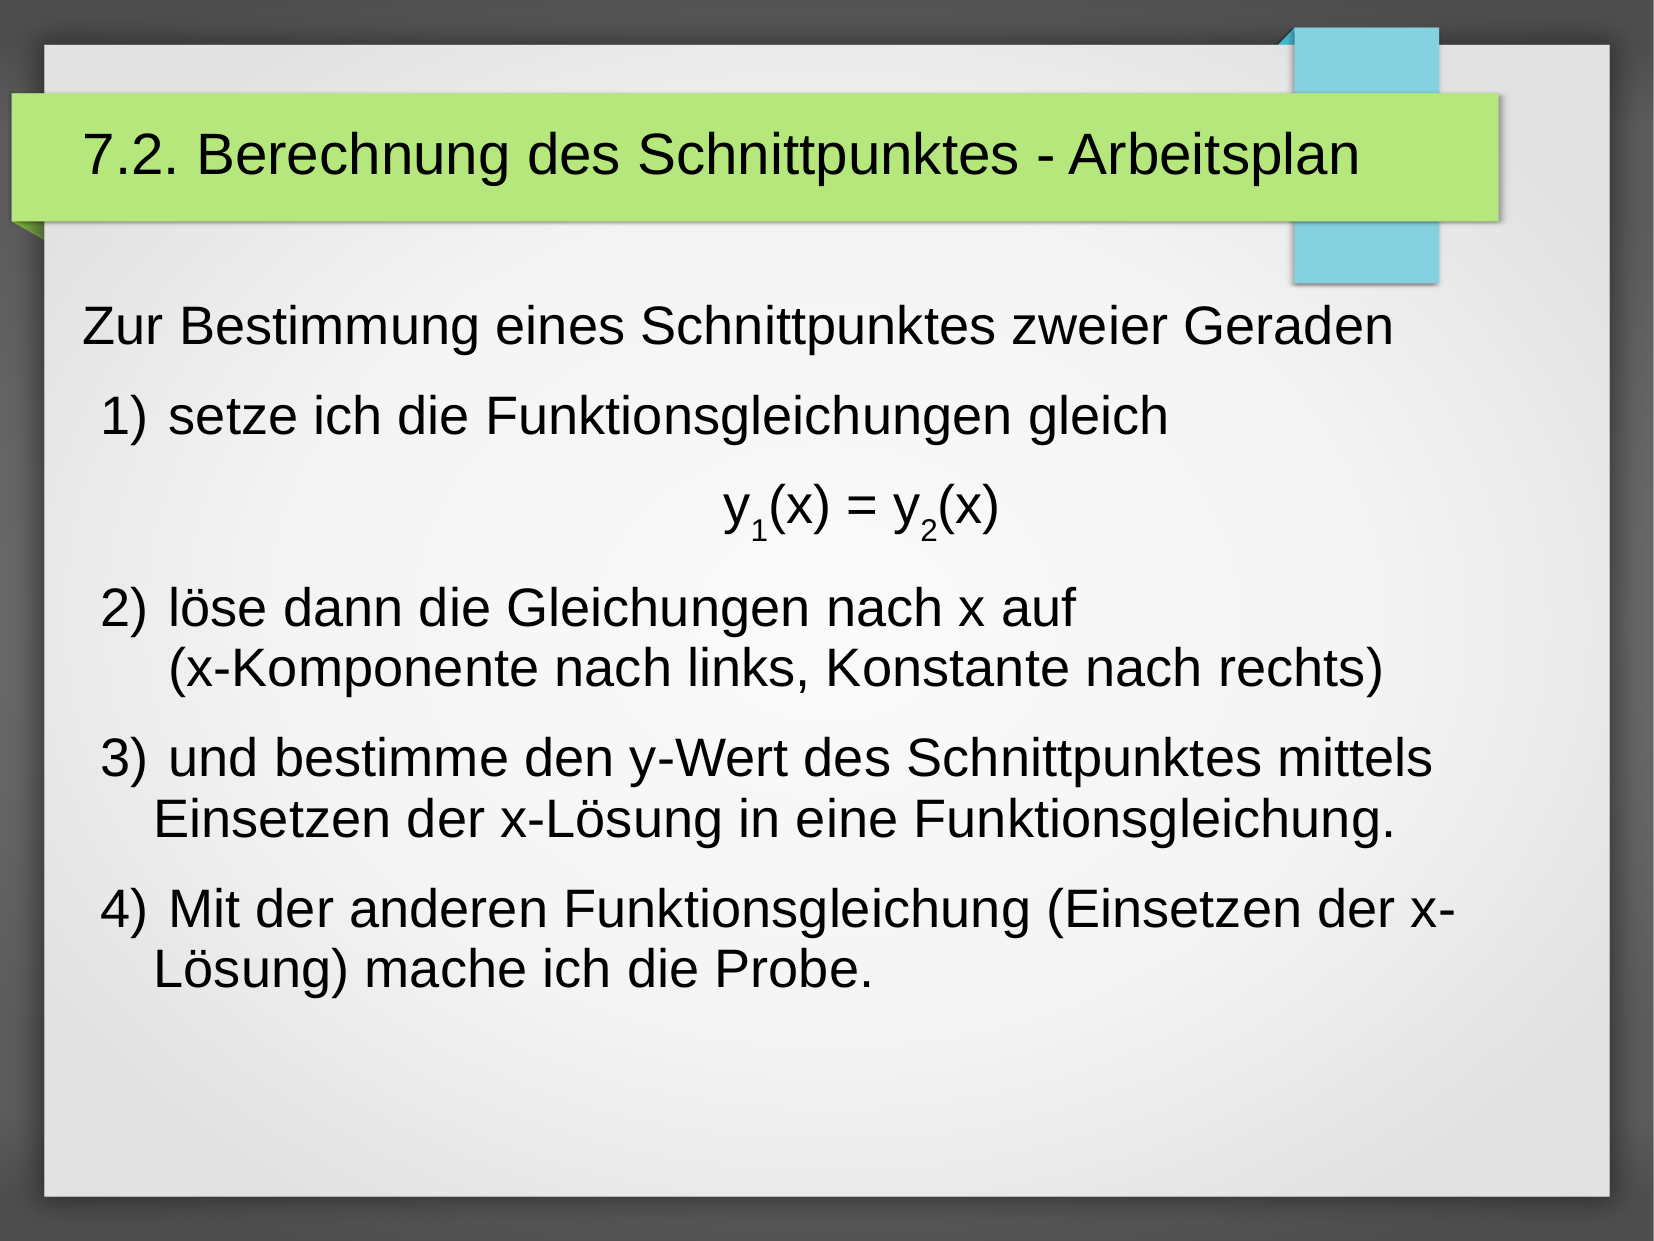

7.2. Berechnung des Schnittpunktes - Arbeitsplan
# Zur Bestimmung eines Schnittpunktes zweier Geraden
 setze ich die Funktionsgleichungen gleich
y1(x) = y2(x)
 löse dann die Gleichungen nach x auf
 (x-Komponente nach links, Konstante nach rechts)
 und bestimme den y-Wert des Schnittpunktes mittels Einsetzen der x-Lösung in eine Funktionsgleichung.
 Mit der anderen Funktionsgleichung (Einsetzen der x-Lösung) mache ich die Probe.